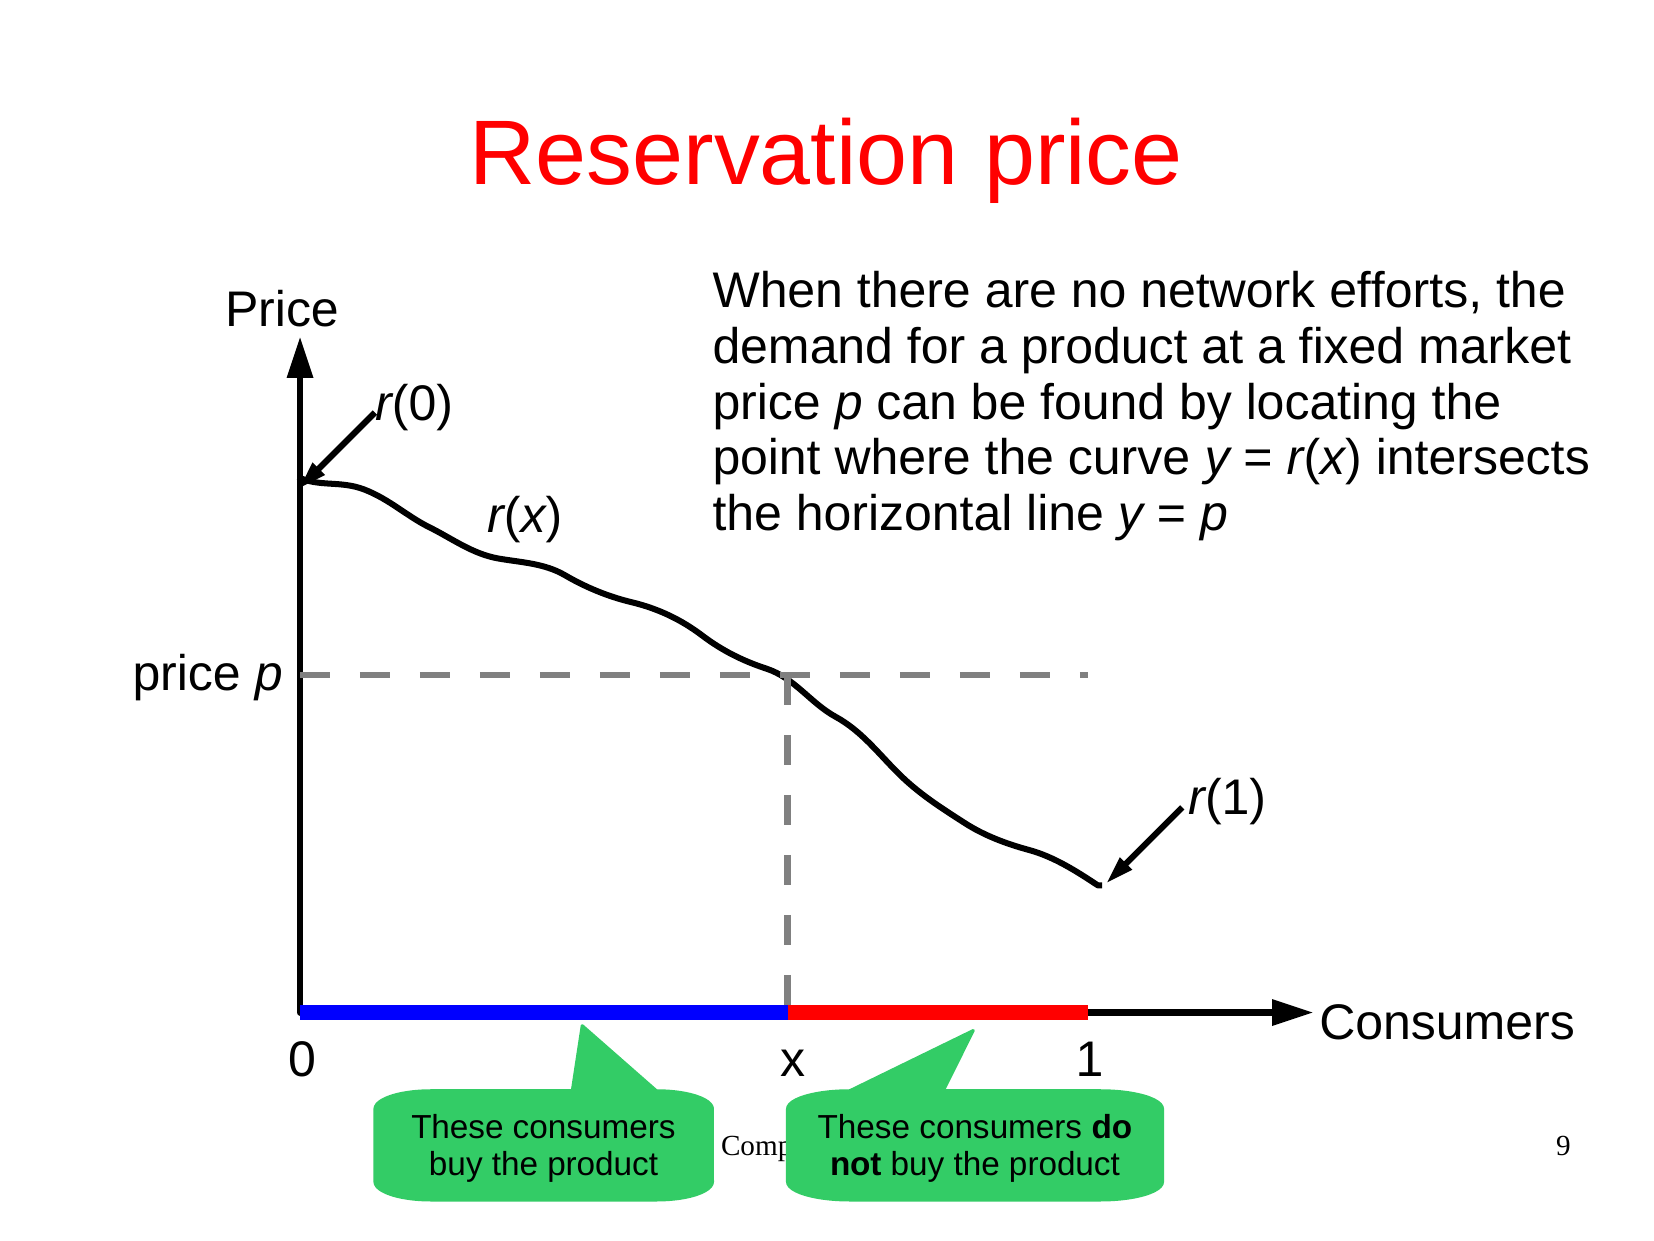

# Reservation price
When there are no network efforts, the demand for a product at a fixed market price p can be found by locating the point where the curve y = r(x) intersects the horizontal line y = p
Price
r(0)
r(x)
price p
r(1)
Consumers
0
x
1
These consumers buy the product
These consumers do not buy the product
Complex Systems
9